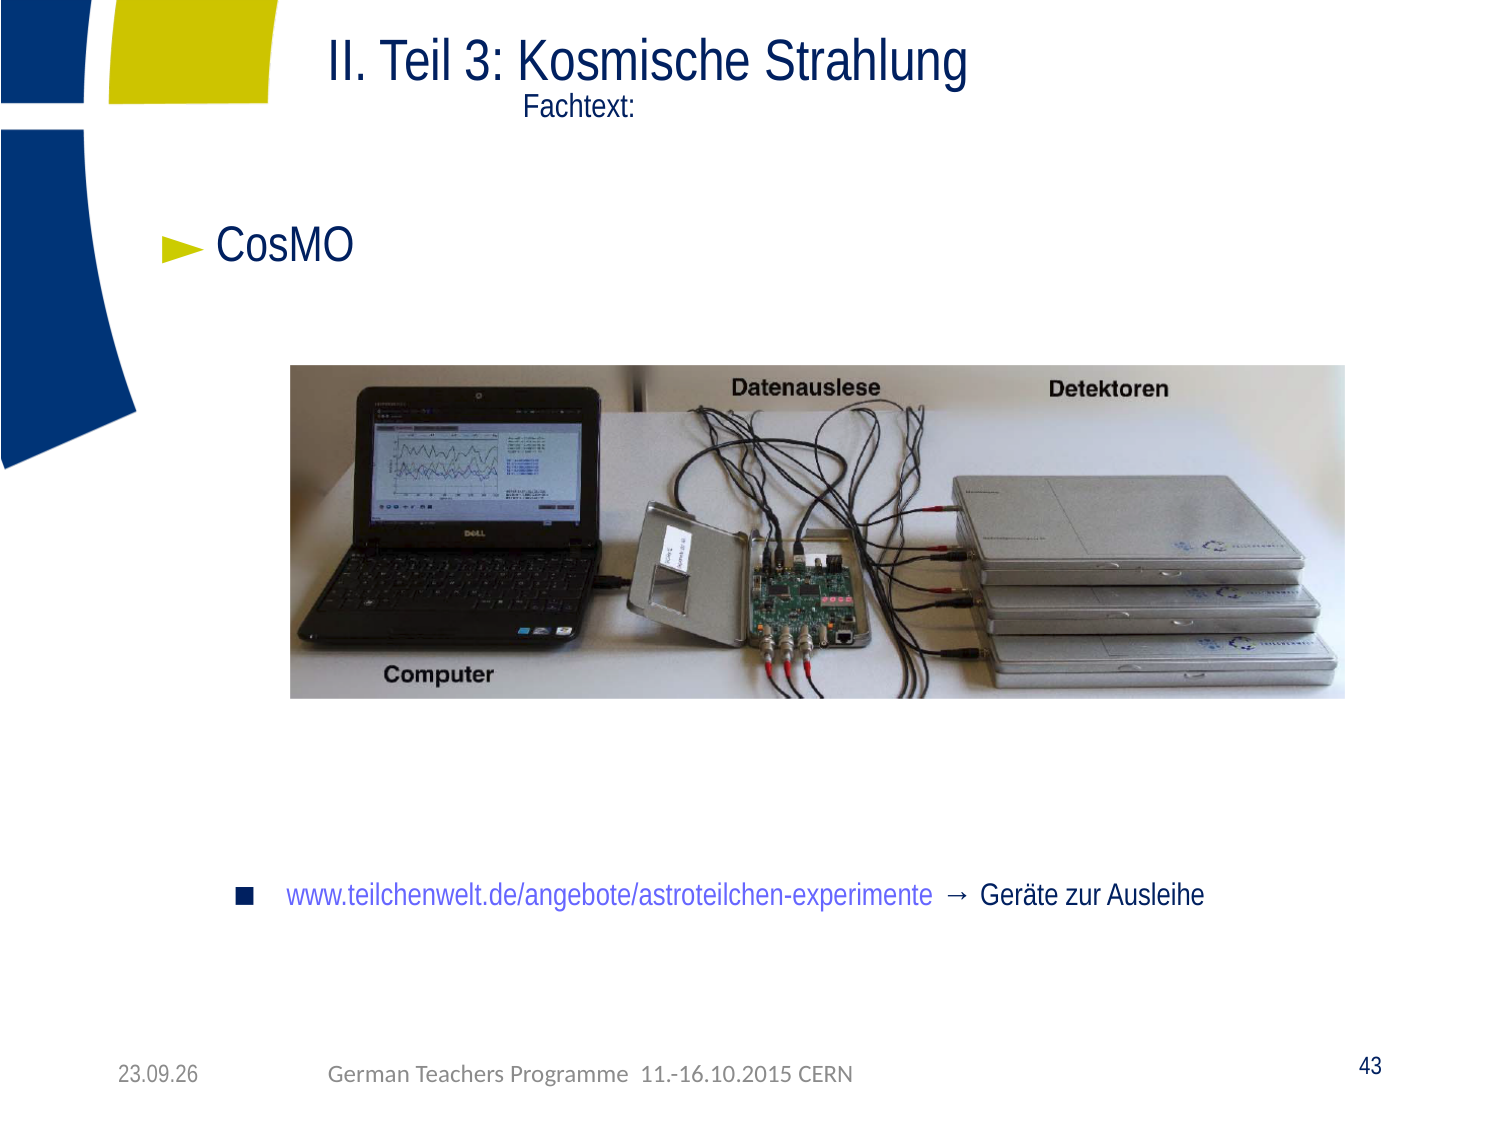

II. Teil 3: Kosmische Strahlung
Fachtext:
# CosMO
www.teilchenwelt.de/angebote/astroteilchen-experimente → Geräte zur Ausleihe
German Teachers Programme 11.-16.10.2015 CERN